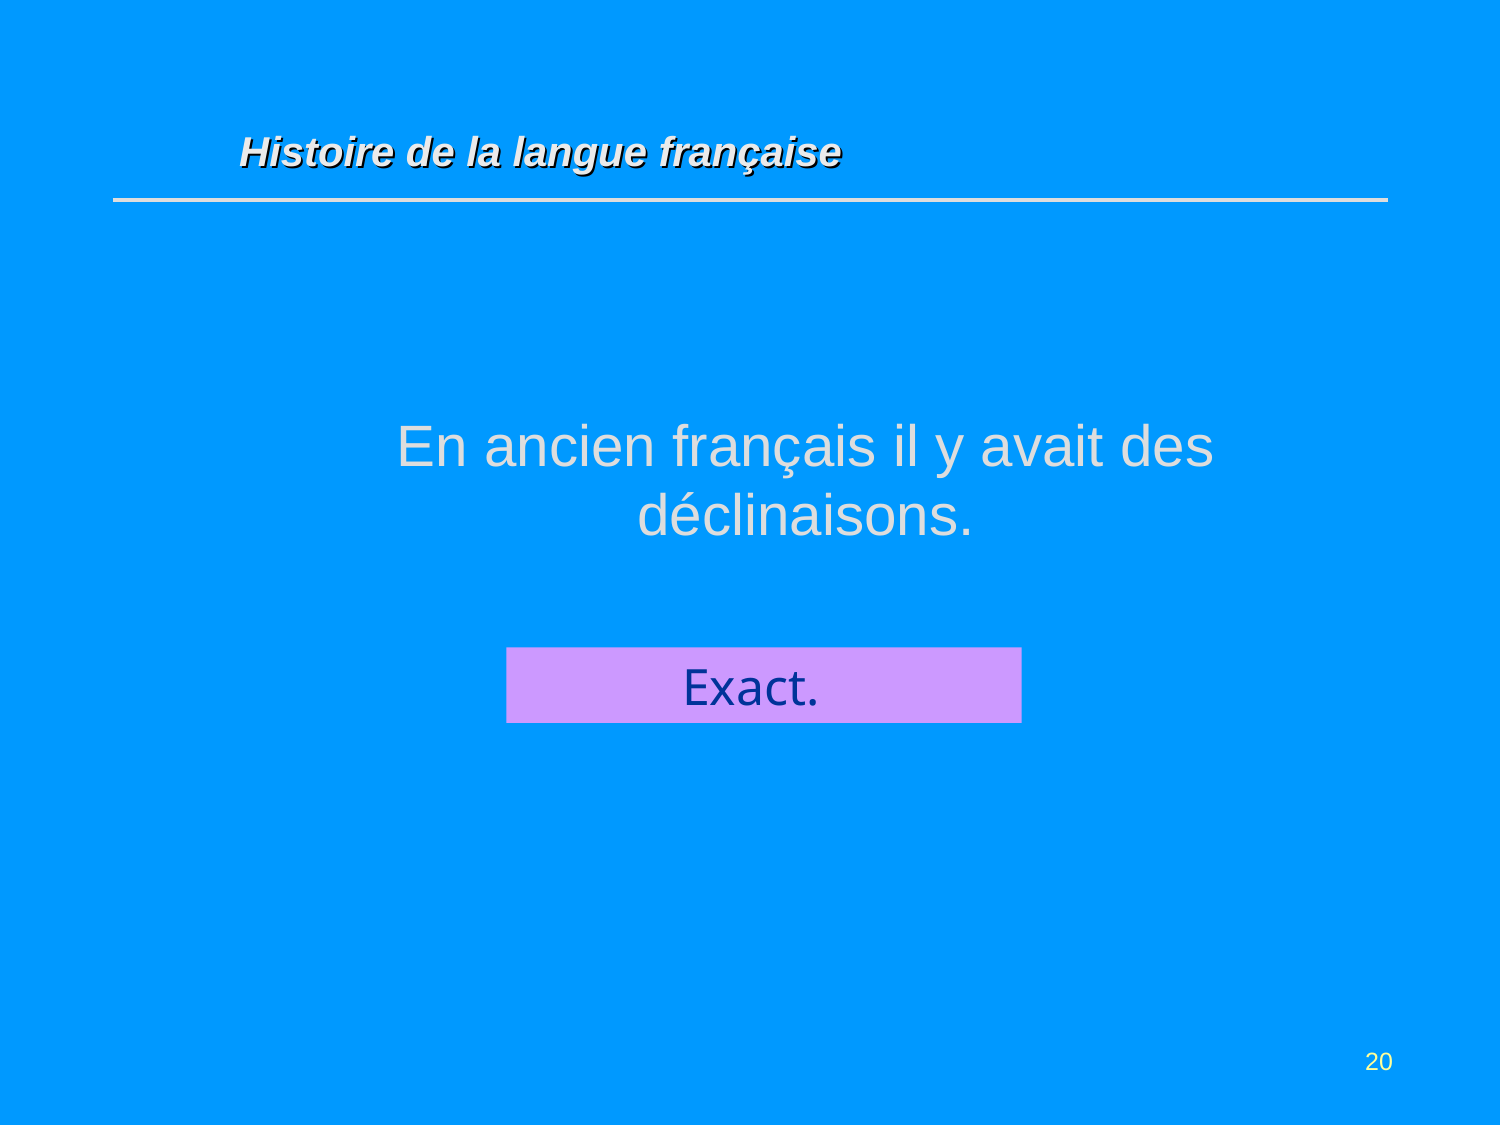

Histoire de la langue française
En ancien français il y avait des déclinaisons.
Vrai / Faux ?
Exact.
20